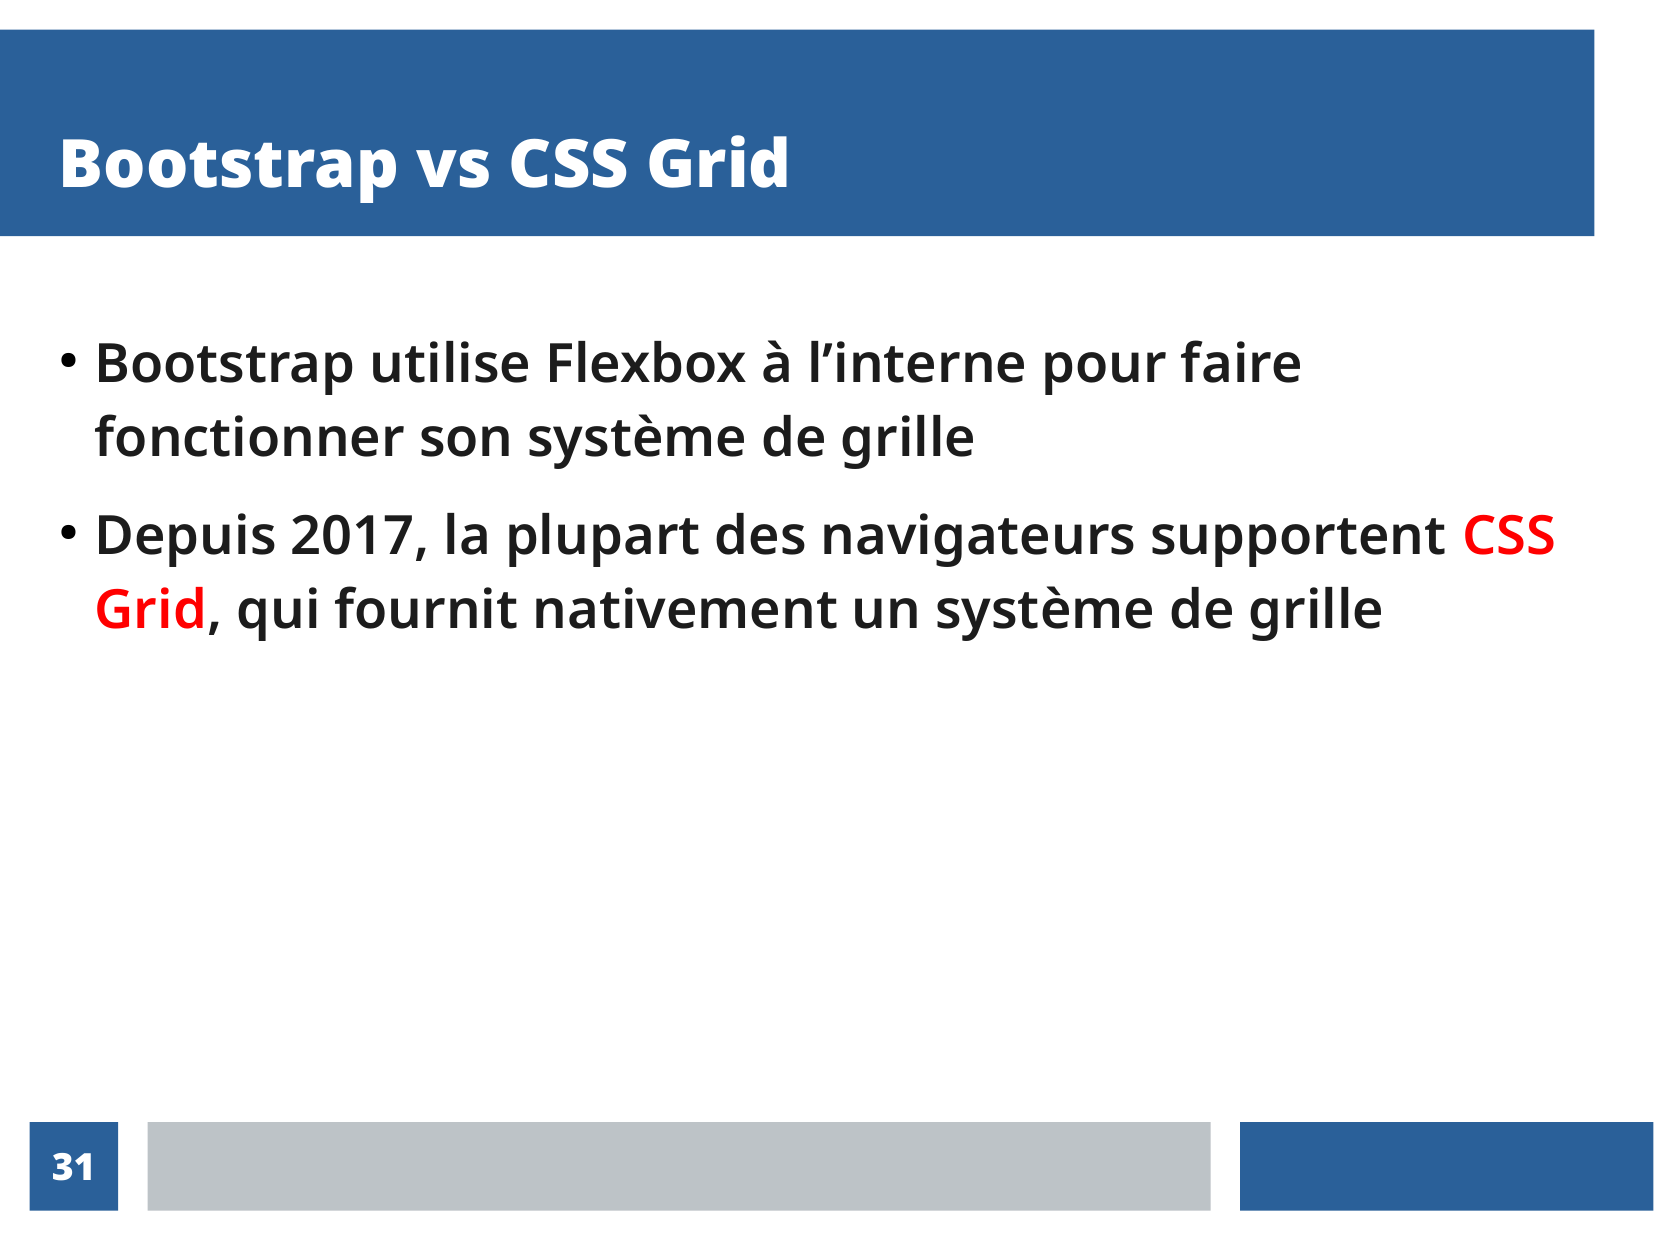

# Bootstrap vs CSS Grid
Bootstrap utilise Flexbox à l’interne pour faire fonctionner son système de grille
Depuis 2017, la plupart des navigateurs supportent CSS Grid, qui fournit nativement un système de grille
31